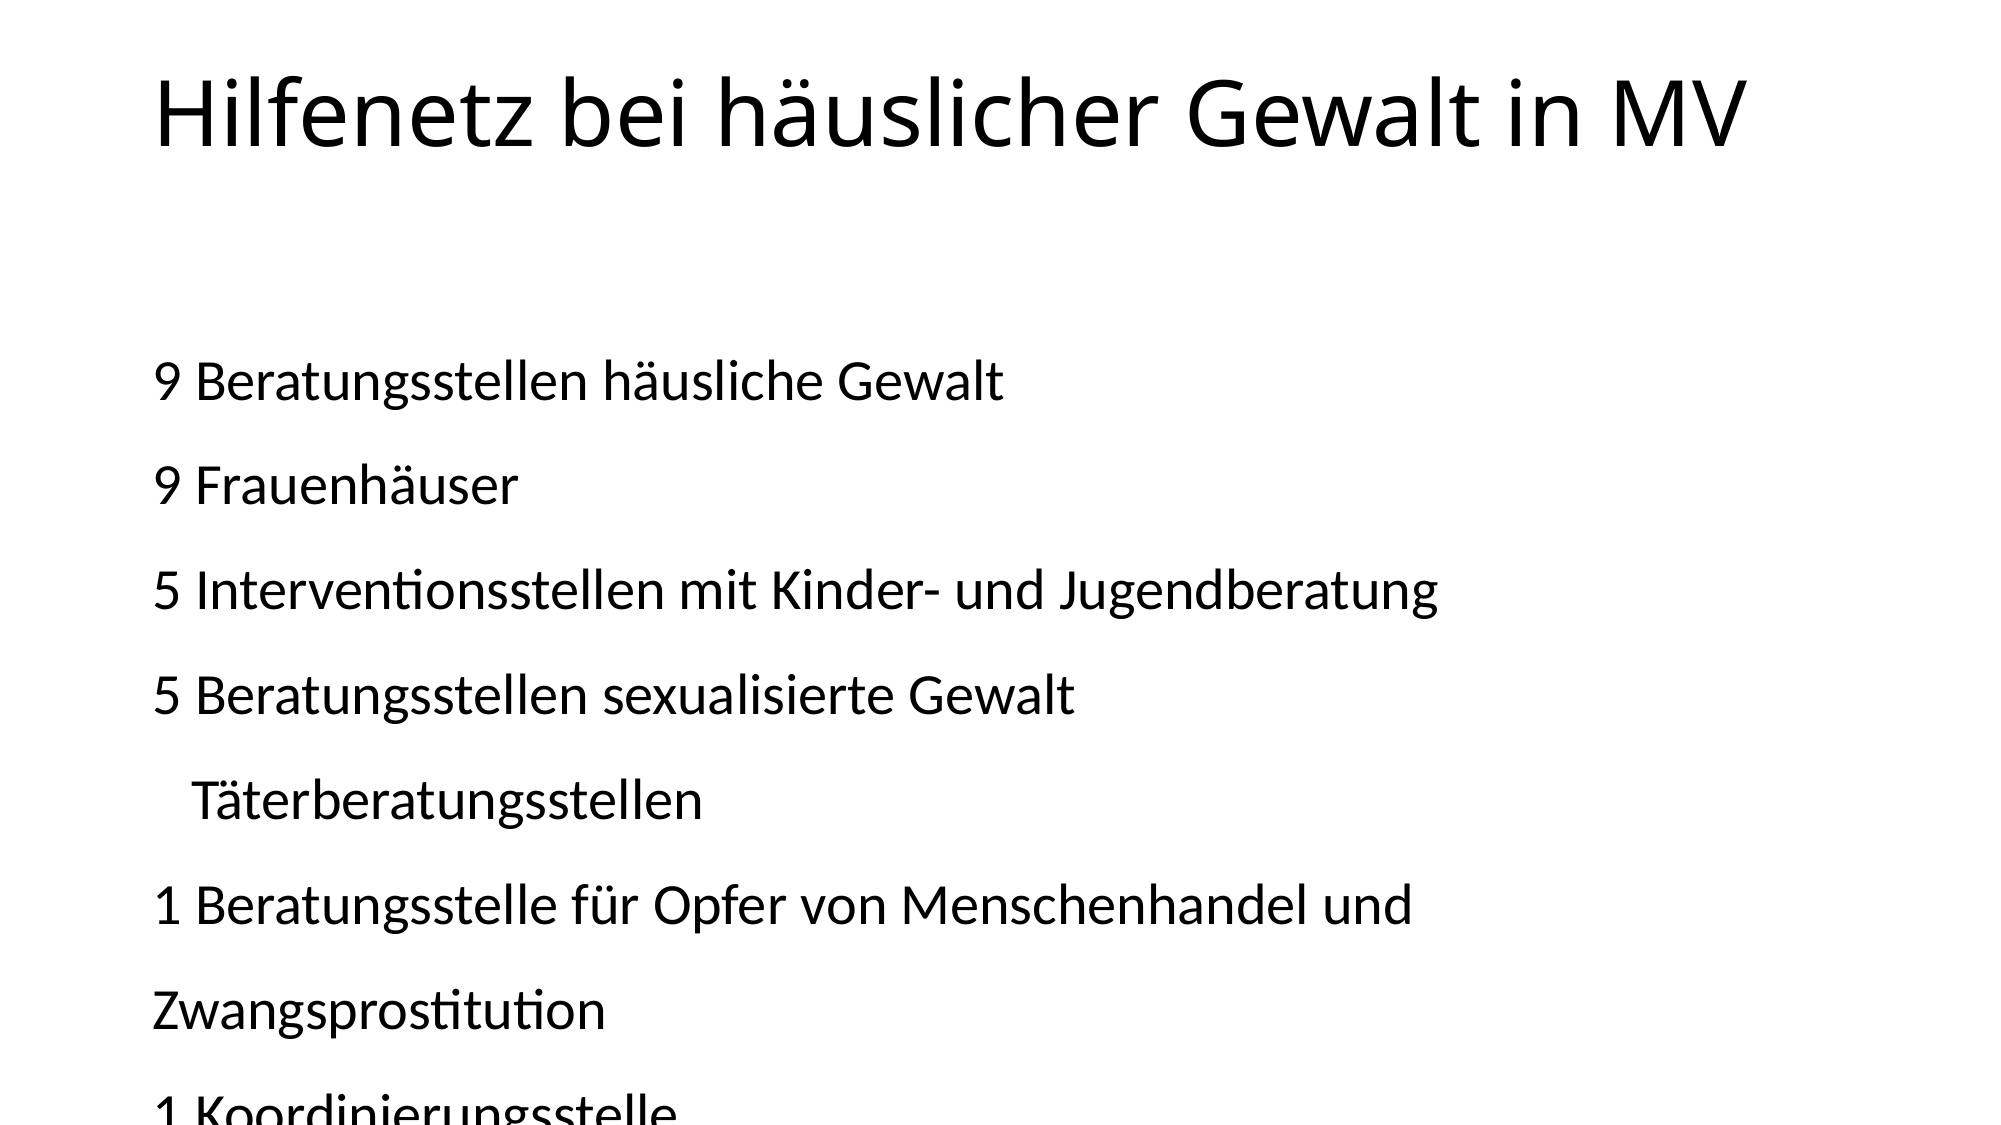

# Hilfenetz bei häuslicher Gewalt in MV
9 Beratungsstellen häusliche Gewalt
9 Frauenhäuser
5 Interventionsstellen mit Kinder- und Jugendberatung
5 Beratungsstellen sexualisierte Gewalt
 Täterberatungsstellen
1 Beratungsstelle für Opfer von Menschenhandel und Zwangsprostitution
1 Koordinierungsstelle